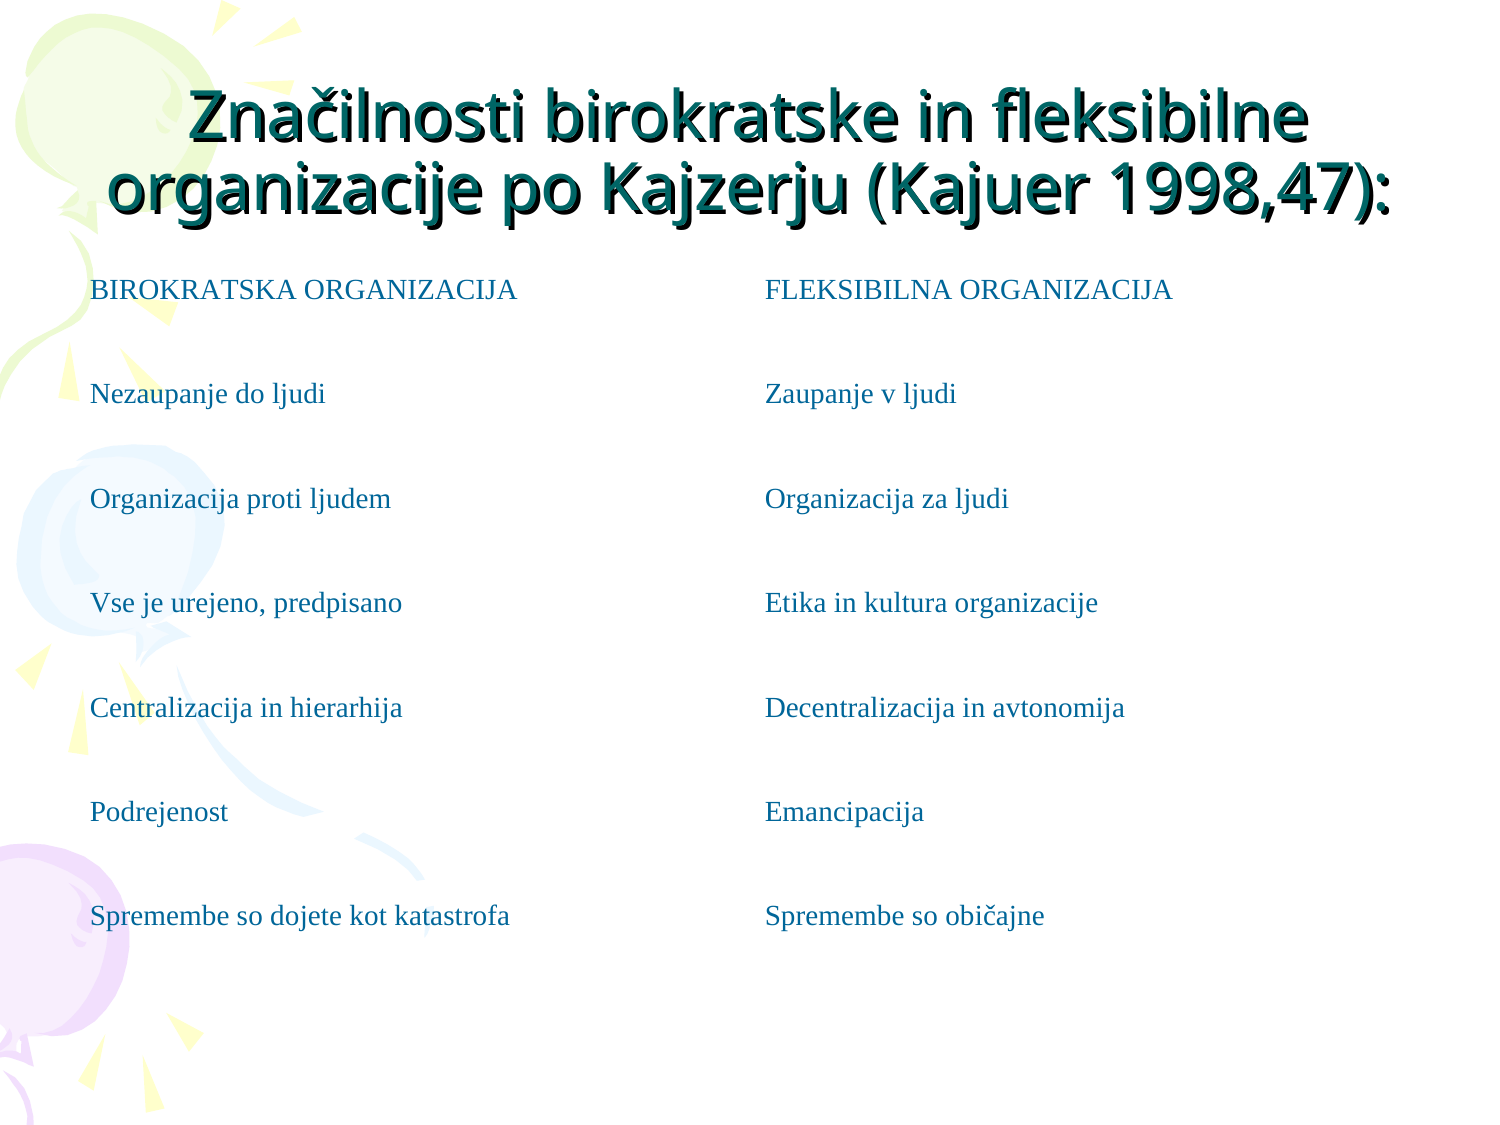

# Značilnosti birokratske in fleksibilne organizacije po Kajzerju (Kajuer 1998,47):
| BIROKRATSKA ORGANIZACIJA | FLEKSIBILNA ORGANIZACIJA |
| --- | --- |
| Nezaupanje do ljudi | Zaupanje v ljudi |
| Organizacija proti ljudem | Organizacija za ljudi |
| Vse je urejeno, predpisano | Etika in kultura organizacije |
| Centralizacija in hierarhija | Decentralizacija in avtonomija |
| Podrejenost | Emancipacija |
| Spremembe so dojete kot katastrofa | Spremembe so običajne |